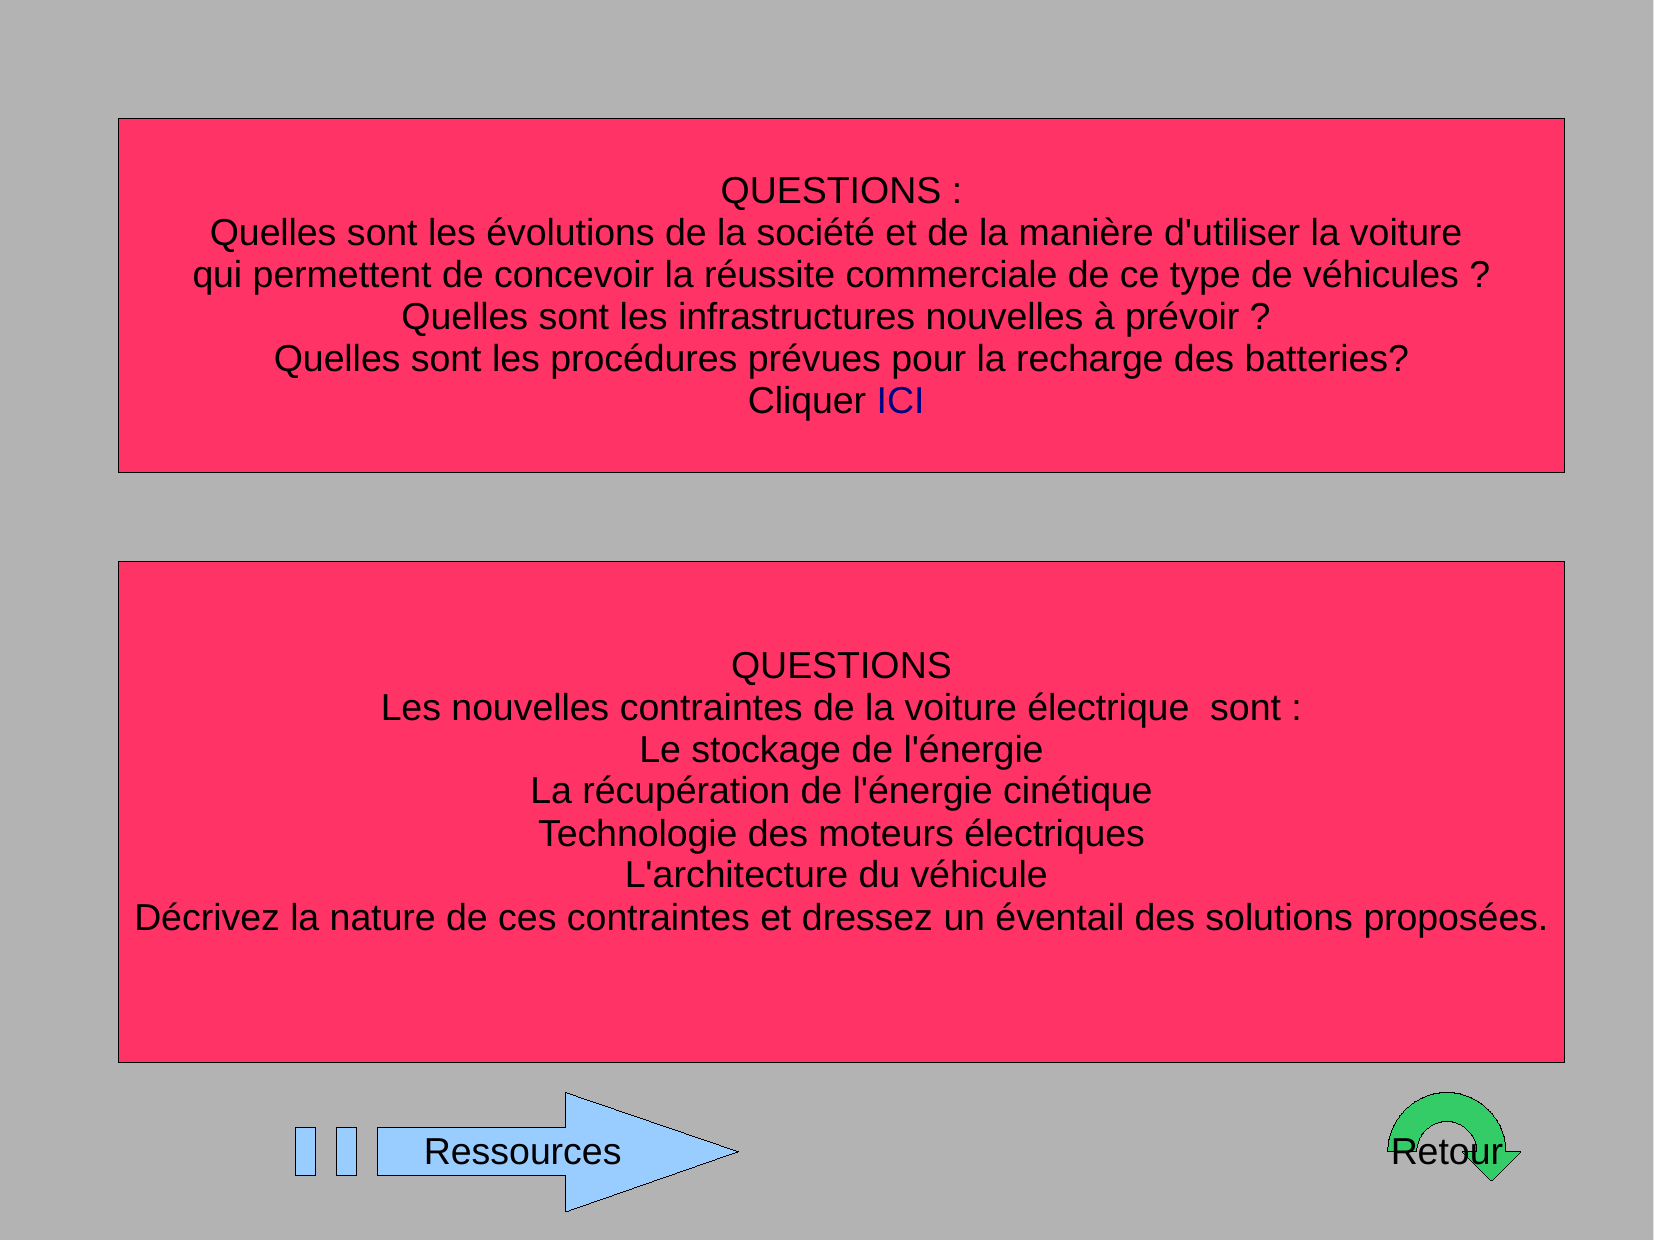

QUESTIONS :
Quelles sont les évolutions de la société et de la manière d'utiliser la voiture
qui permettent de concevoir la réussite commerciale de ce type de véhicules ?
Quelles sont les infrastructures nouvelles à prévoir ?
Quelles sont les procédures prévues pour la recharge des batteries?
Cliquer ICI
QUESTIONS
Les nouvelles contraintes de la voiture électrique sont :
Le stockage de l'énergie
La récupération de l'énergie cinétique
Technologie des moteurs électriques
L'architecture du véhicule
Décrivez la nature de ces contraintes et dressez un éventail des solutions proposées.
Ressources
Retour